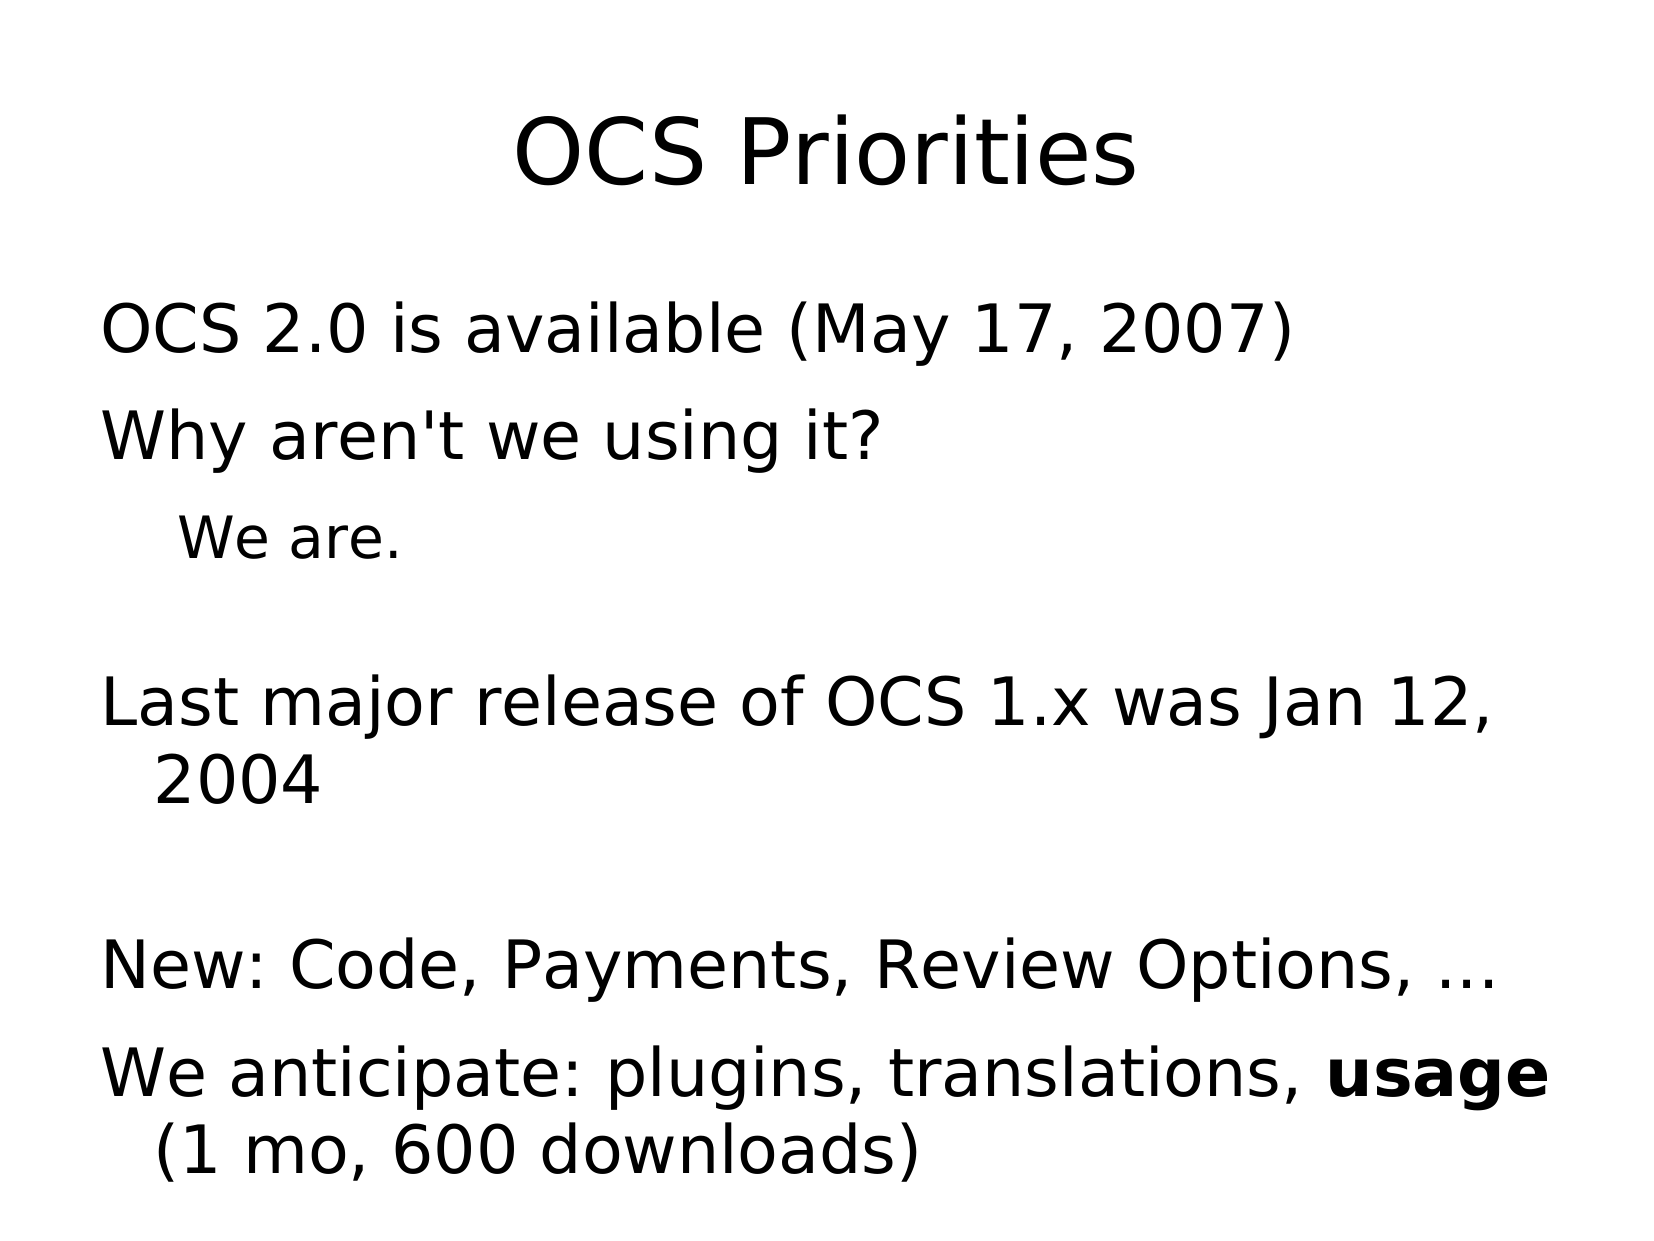

# OCS Priorities
OCS 2.0 is available (May 17, 2007)
Why aren't we using it?
We are.
Last major release of OCS 1.x was Jan 12, 2004
New: Code, Payments, Review Options, ...
We anticipate: plugins, translations, usage (1 mo, 600 downloads)